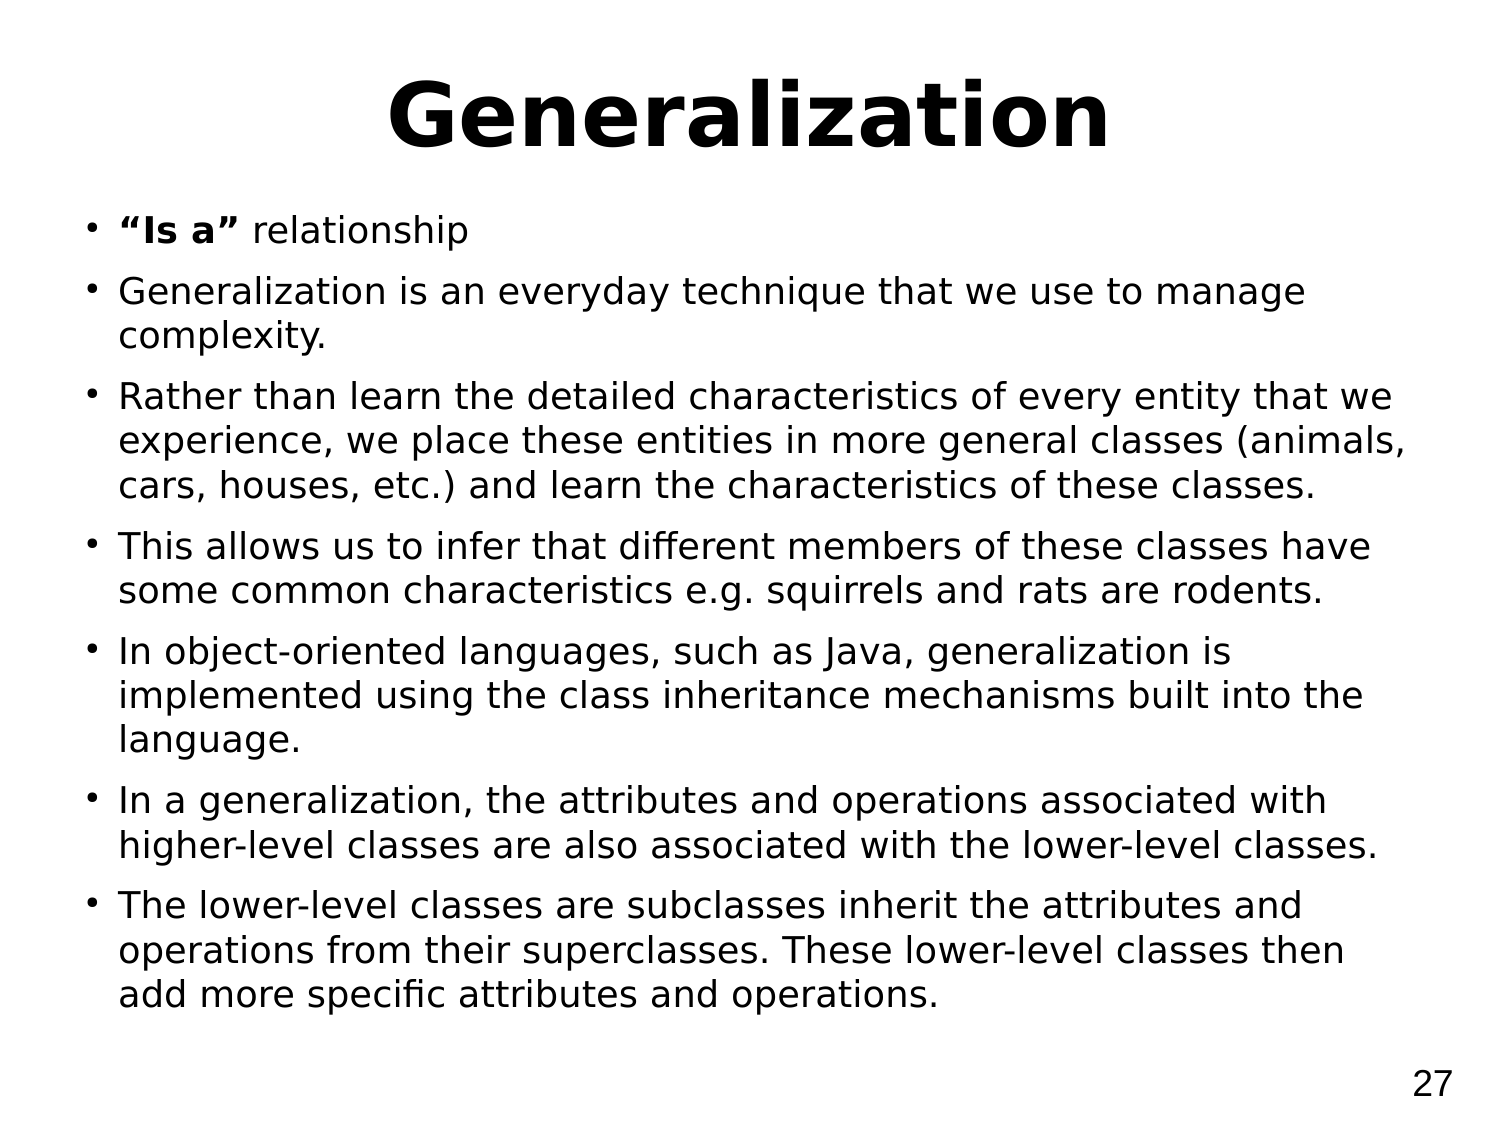

# Generalization
“Is a” relationship
Generalization is an everyday technique that we use to manage complexity.
Rather than learn the detailed characteristics of every entity that we experience, we place these entities in more general classes (animals, cars, houses, etc.) and learn the characteristics of these classes.
This allows us to infer that different members of these classes have some common characteristics e.g. squirrels and rats are rodents.
In object-oriented languages, such as Java, generalization is implemented using the class inheritance mechanisms built into the language.
In a generalization, the attributes and operations associated with higher-level classes are also associated with the lower-level classes.
The lower-level classes are subclasses inherit the attributes and operations from their superclasses. These lower-level classes then add more specific attributes and operations.